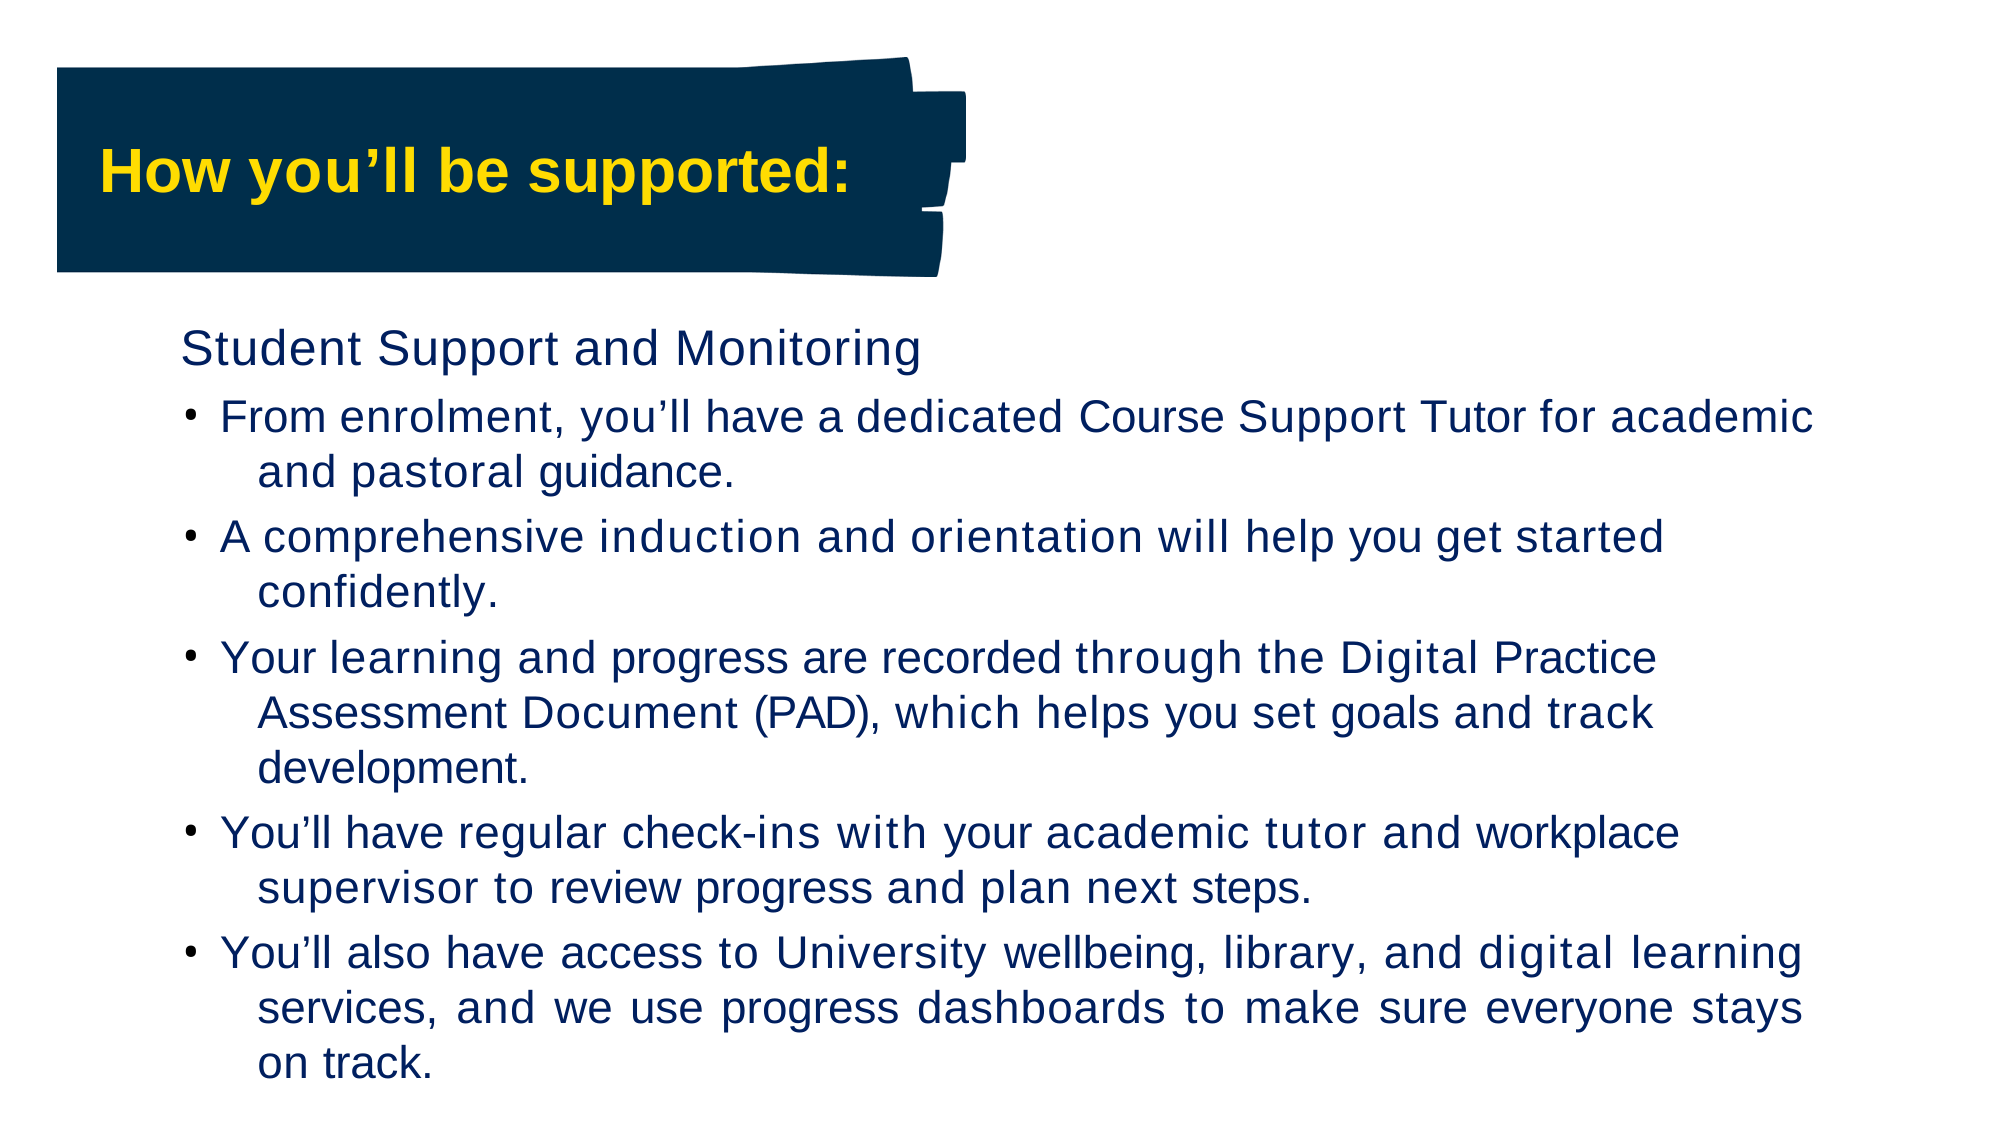

# How you’ll be supported:
Student Support and Monitoring
From enrolment, you’ll have a dedicated Course Support Tutor for academic and pastoral guidance.
A comprehensive induction and orientation will help you get started confidently.
Your learning and progress are recorded through the Digital Practice Assessment Document (PAD), which helps you set goals and track development.
You’ll have regular check-ins with your academic tutor and workplace supervisor to review progress and plan next steps.
You’ll also have access to University wellbeing, library, and digital learning services, and we use progress dashboards to make sure everyone stays on track.